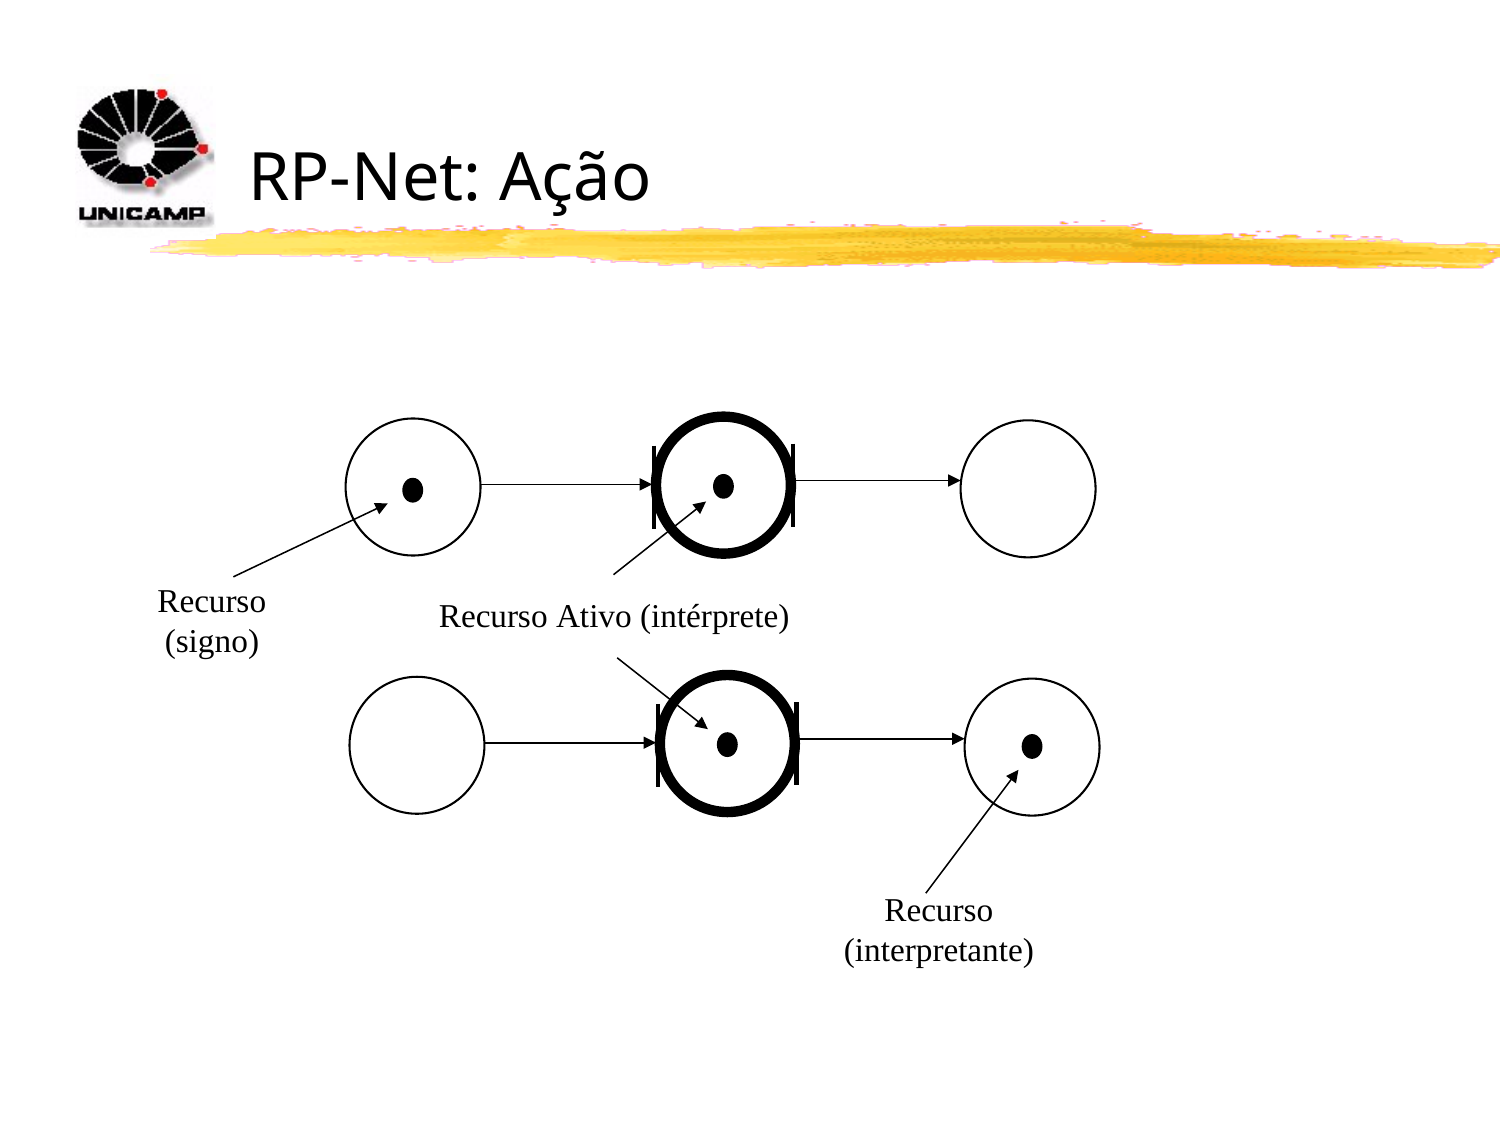

# RP-Net: Ação
Recurso
(signo)
Recurso Ativo (intérprete)
Recurso
(interpretante)